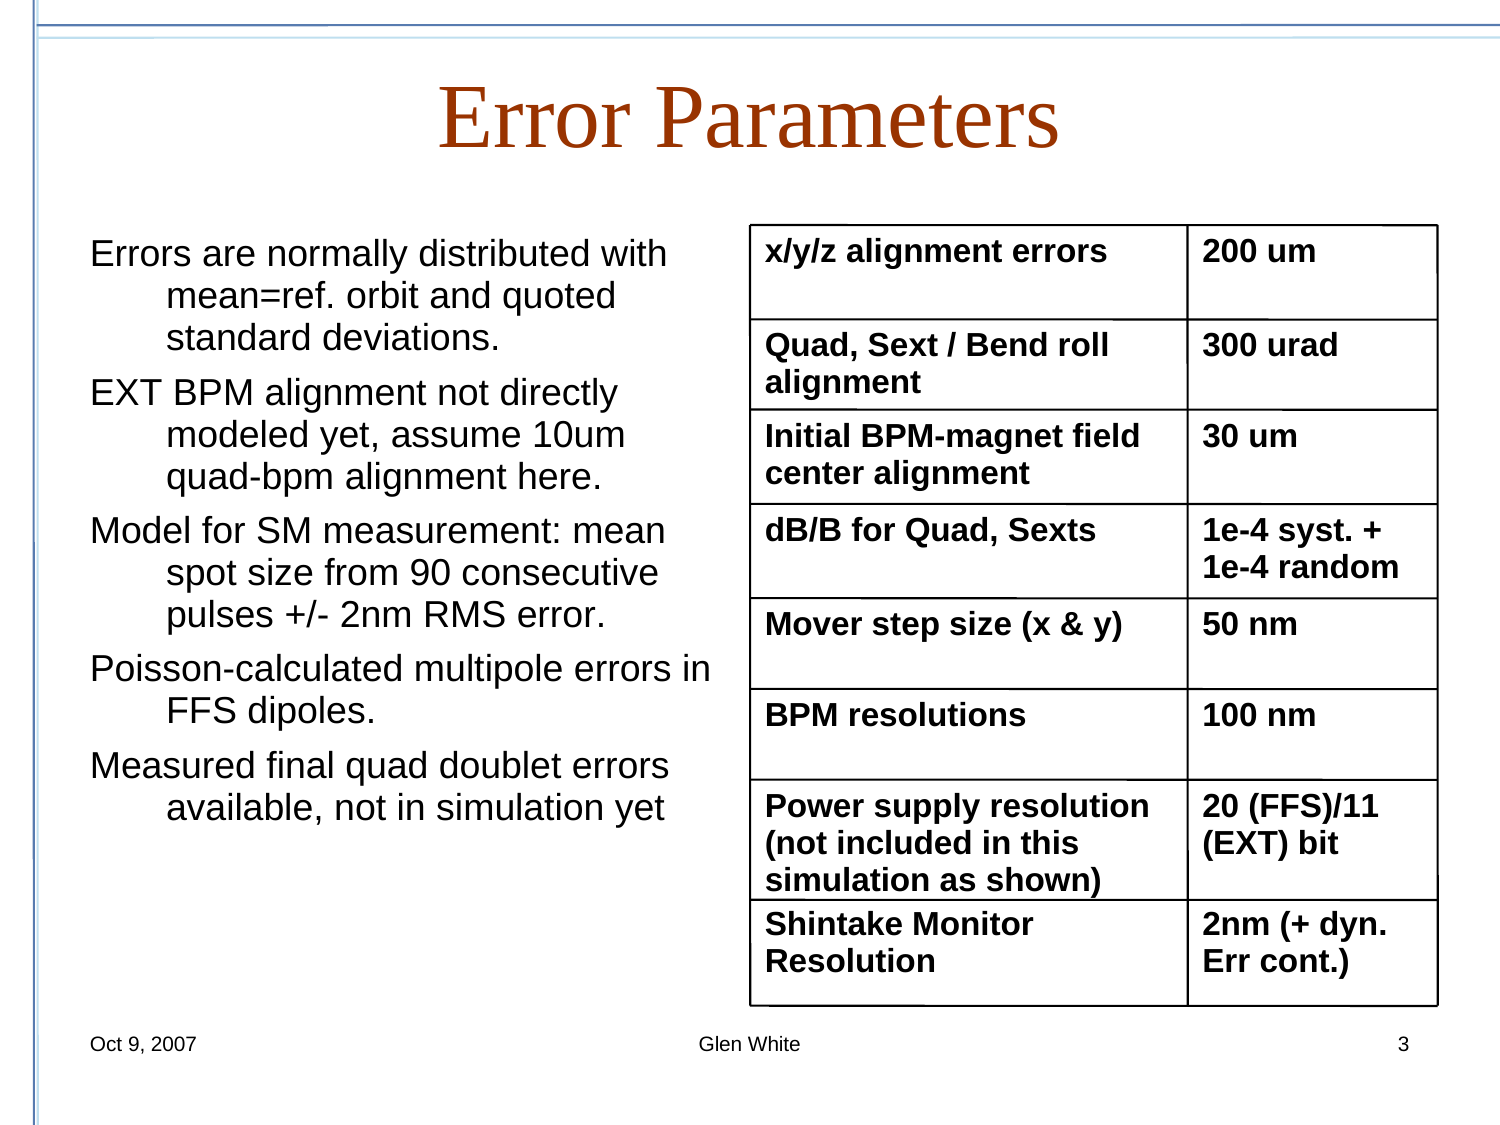

# Error Parameters
Errors are normally distributed with mean=ref. orbit and quoted standard deviations.
EXT BPM alignment not directly modeled yet, assume 10um quad-bpm alignment here.
Model for SM measurement: mean spot size from 90 consecutive pulses +/- 2nm RMS error.
Poisson-calculated multipole errors in FFS dipoles.
Measured final quad doublet errors available, not in simulation yet
x/y/z alignment errors
200 um
Quad, Sext / Bend roll alignment
300 urad
Initial BPM-magnet field center alignment
30 um
dB/B for Quad, Sexts
1e-4 syst. + 1e-4 random
Mover step size (x & y)‏
50 nm
BPM resolutions
100 nm
Power supply resolution (not included in this simulation as shown)
20 (FFS)/11 (EXT) bit
Shintake Monitor Resolution
2nm (+ dyn. Err cont.)
Glen White
3